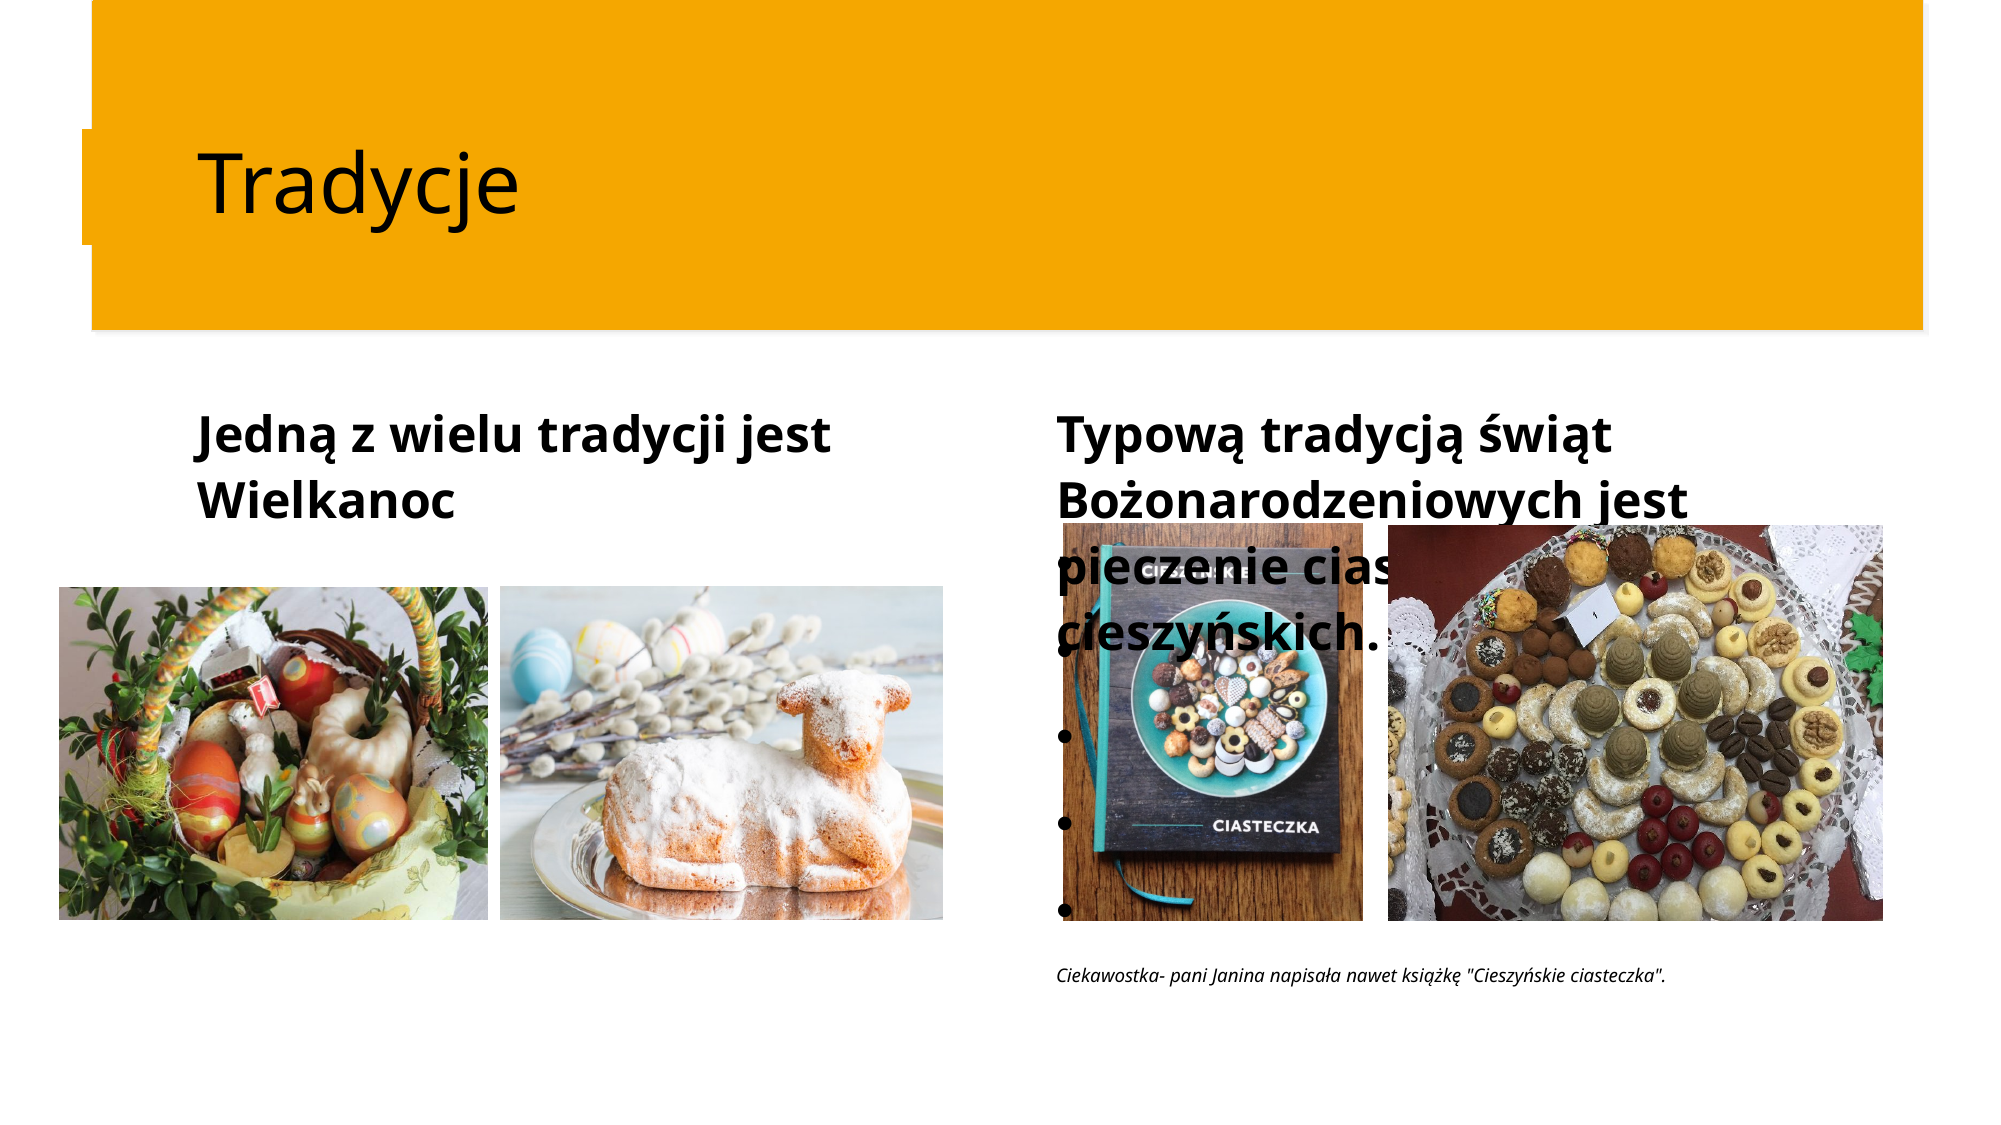

# Tradycje
Jedną z wielu tradycji jest Wielkanoc
Typową tradycją świąt Bożonarodzeniowych jest pieczenie ciasteczek cieszyńskich.
Ciekawostka- pani Janina napisała nawet książkę "Cieszyńskie ciasteczka".